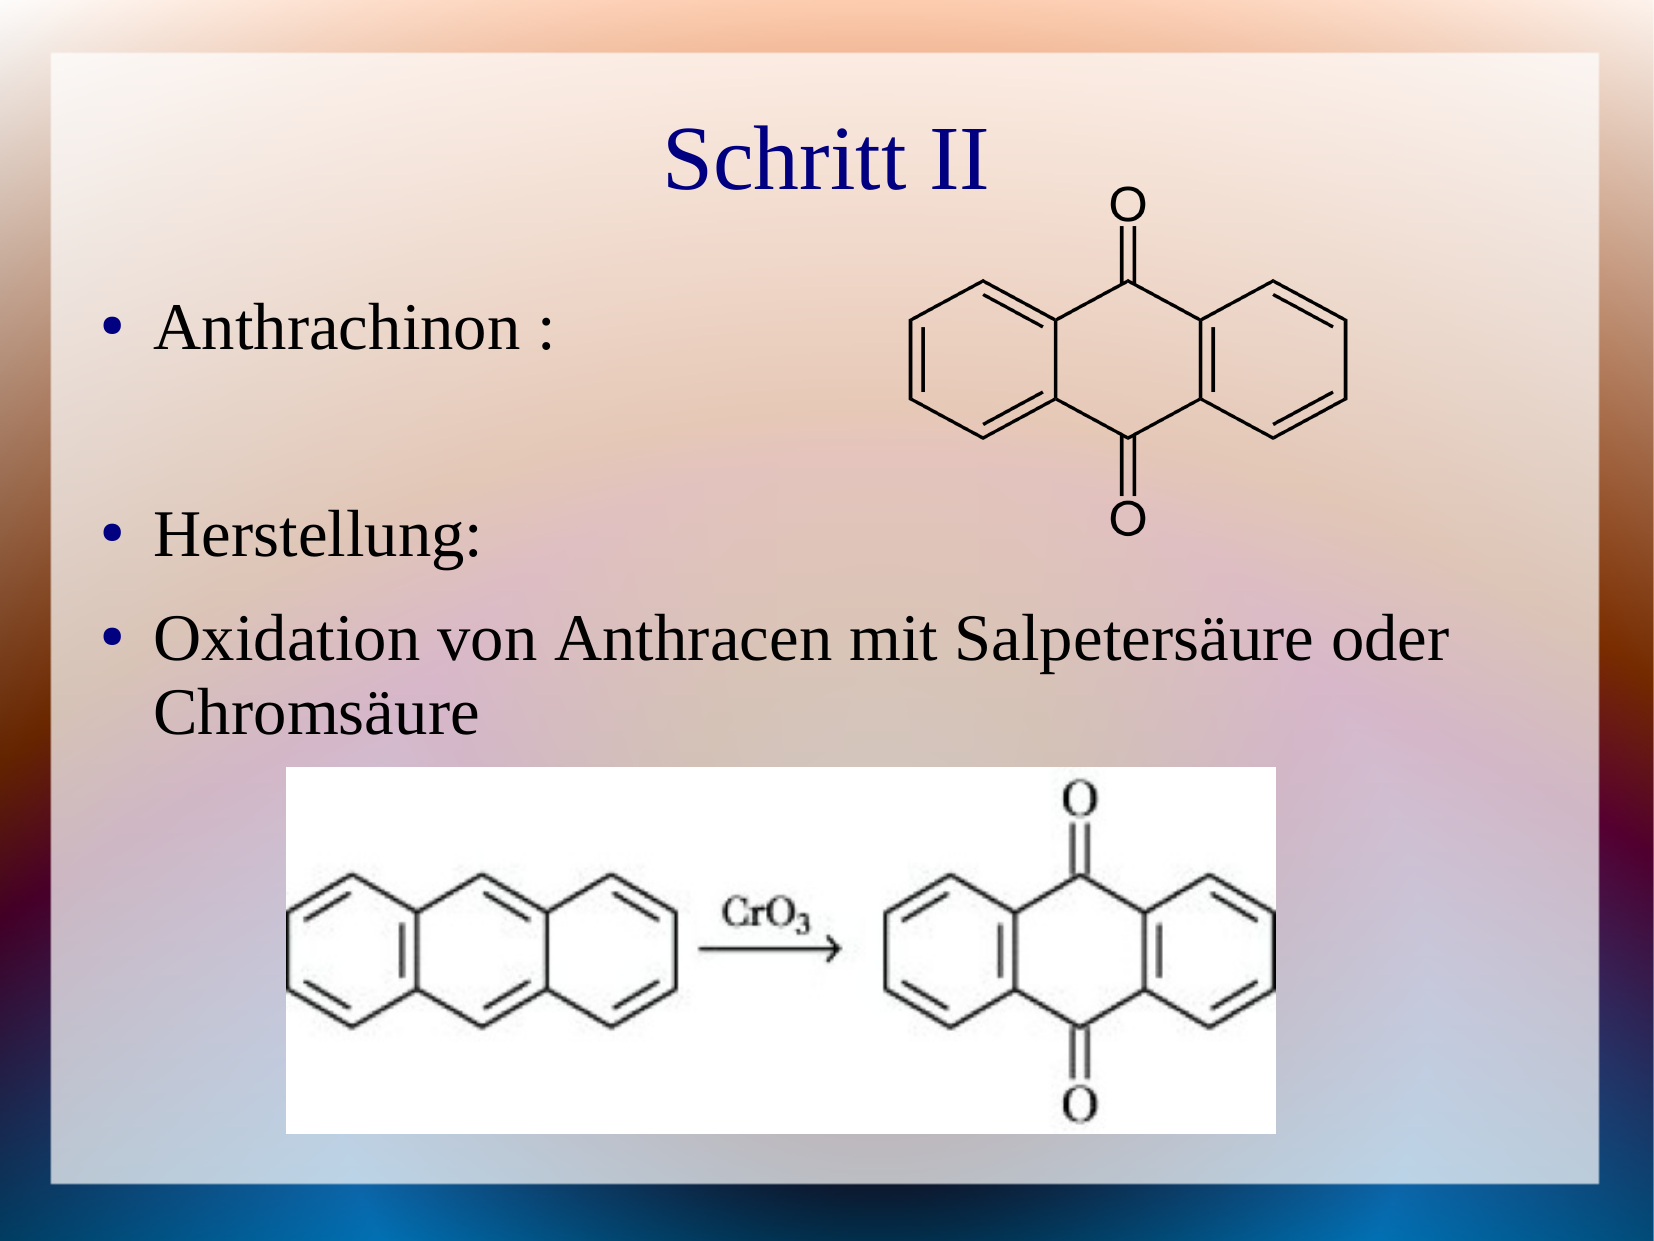

# Schritt II
Anthrachinon :
Herstellung:
Oxidation von Anthracen mit Salpetersäure oder Chromsäure